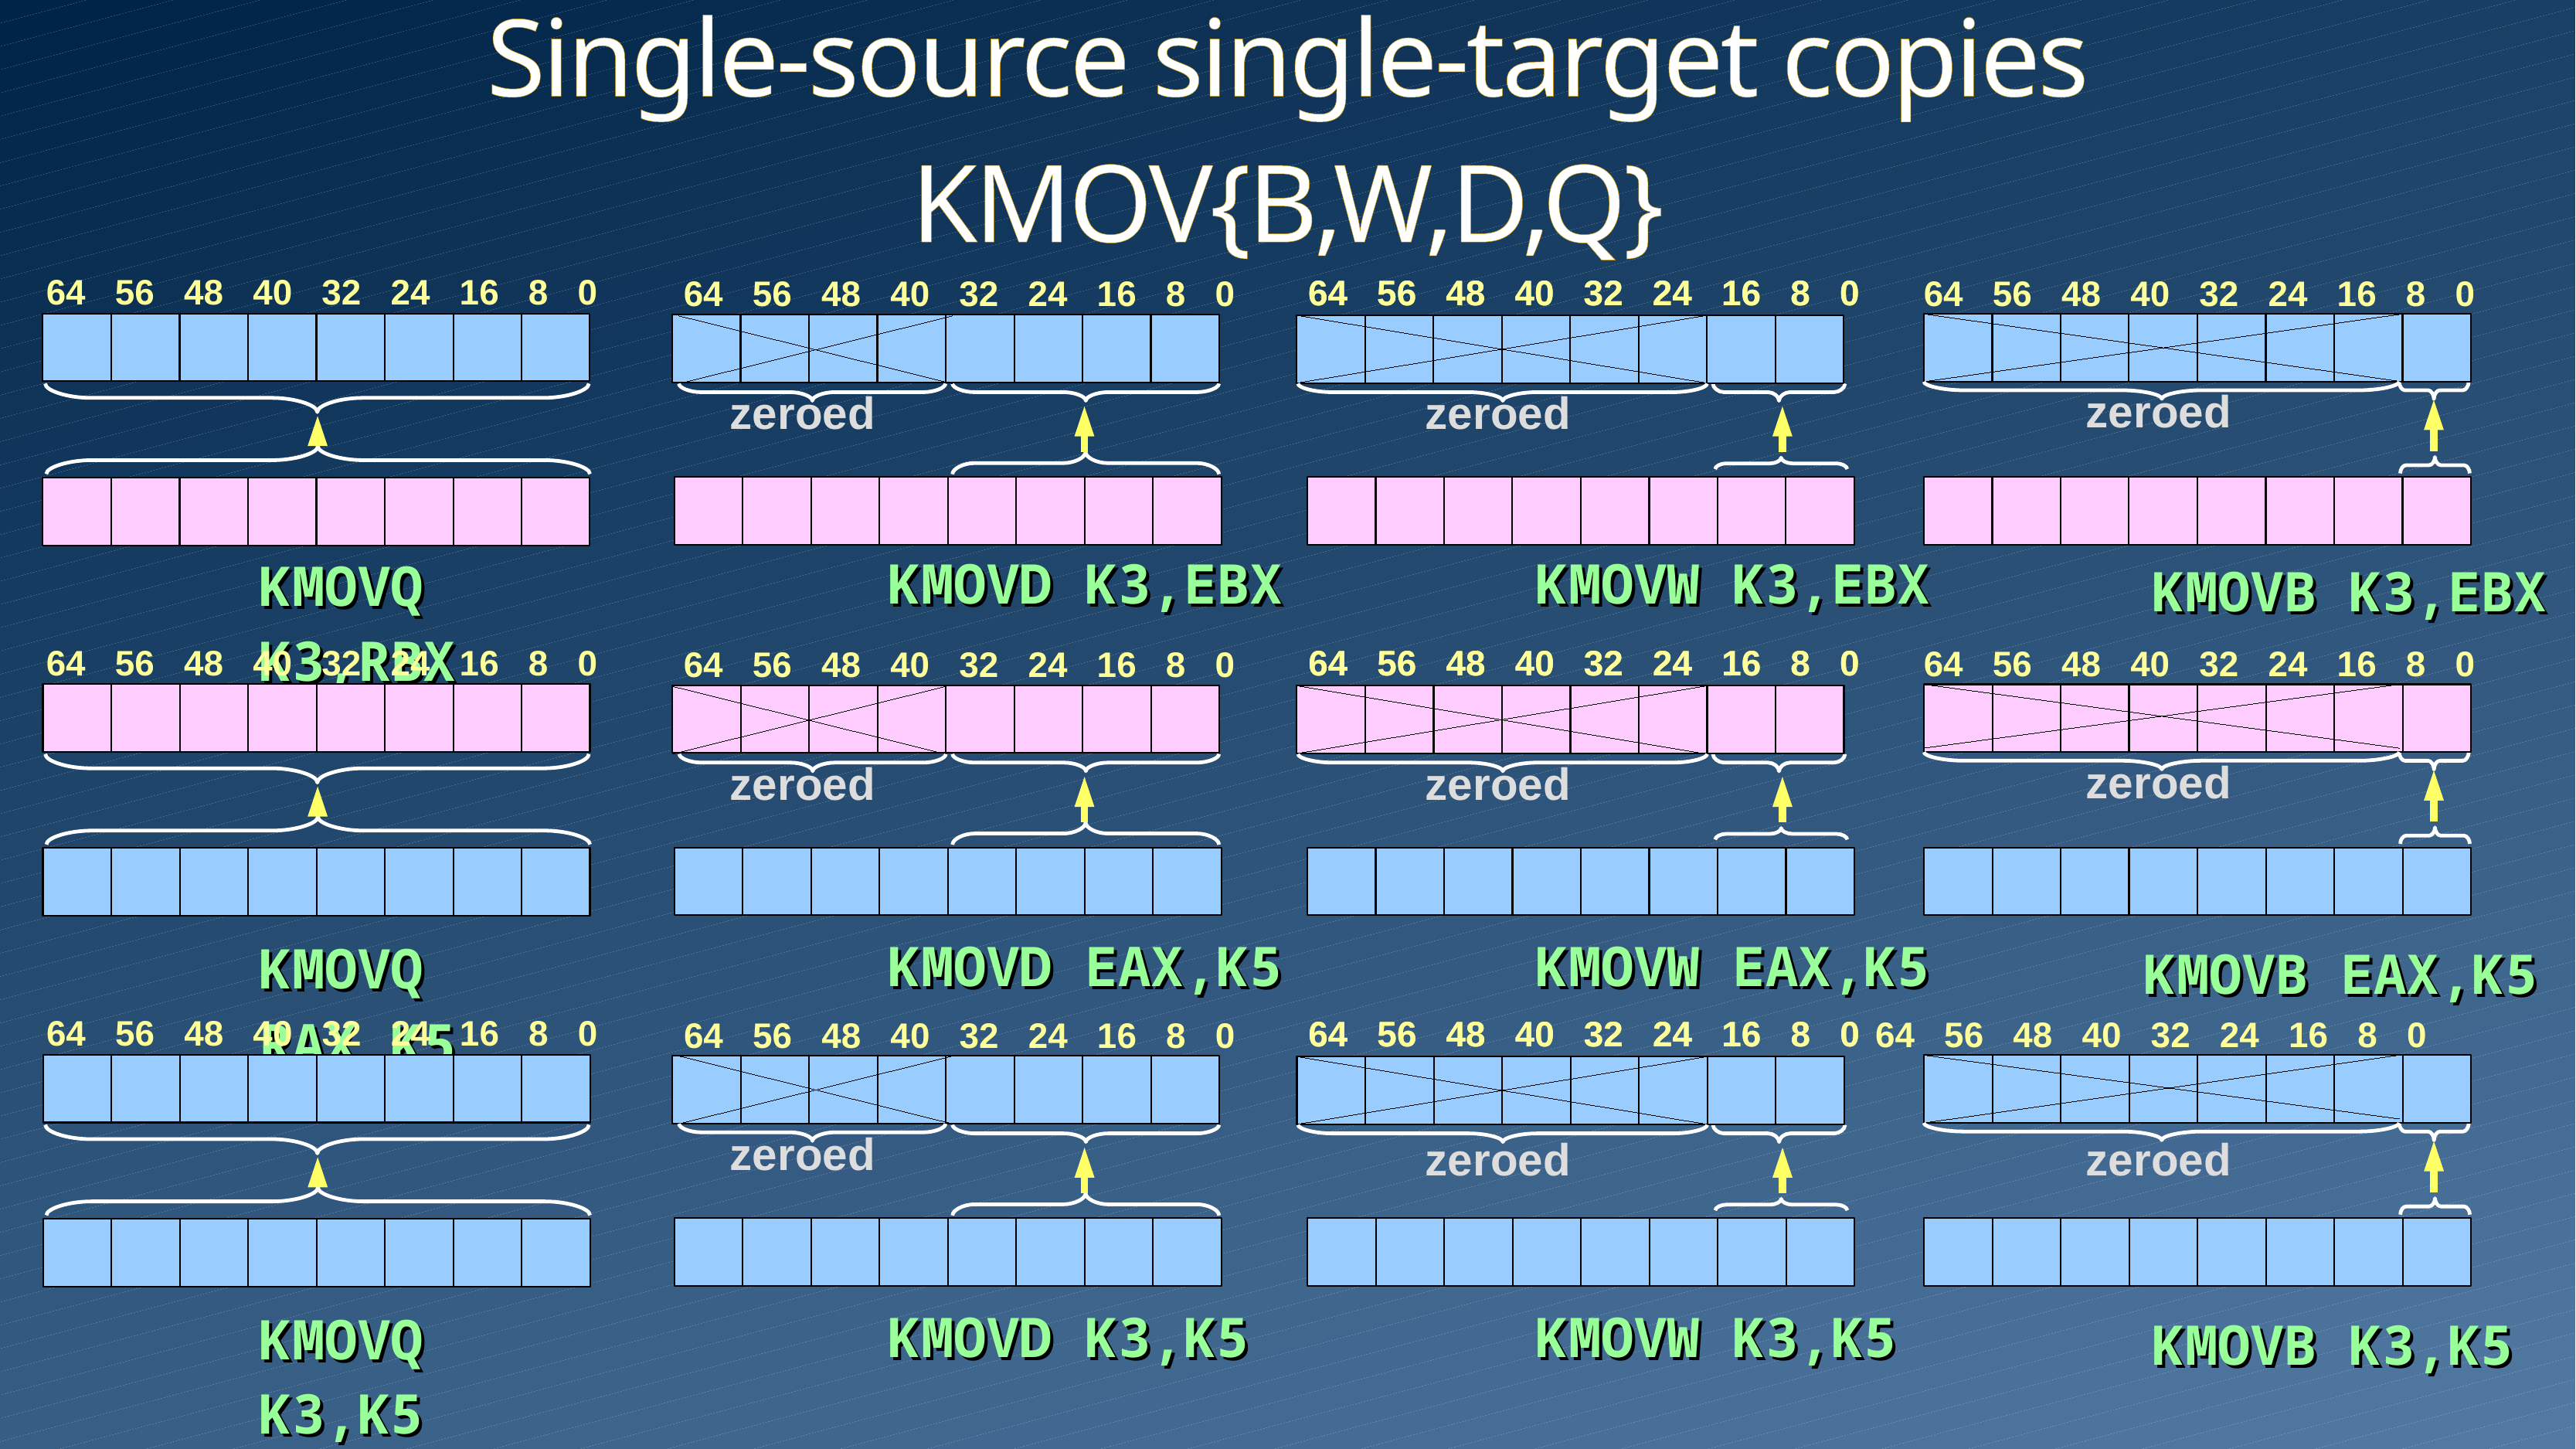

# Single-source single-target copies KMOV{B,W,D,Q}
64 56 48 40 32 24 16 8 0
64 56 48 40 32 24 16 8 0
64 56 48 40 32 24 16 8 0
64 56 48 40 32 24 16 8 0
64 56 48 40 32 24 16 8 0
zeroed
zeroed
zeroed
KMOVD K3,EBX
KMOVW K3,EBX
KMOVQ K3,RBX
KMOVB K3,EBX
64 56 48 40 32 24 16 8 0
64 56 48 40 32 24 16 8 0
64 56 48 40 32 24 16 8 0
64 56 48 40 32 24 16 8 0
64 56 48 40 32 24 16 8 0
zeroed
zeroed
zeroed
KMOVD EAX,K5
KMOVW EAX,K5
KMOVQ RAX,K5
KMOVB EAX,K5
64 56 48 40 32 24 16 8 0
64 56 48 40 32 24 16 8 0
64 56 48 40 32 24 16 8 0
64 56 48 40 32 24 16 8 0
64 56 48 40 32 24 16 8 0
zeroed
zeroed
zeroed
KMOVD K3,K5
KMOVW K3,K5
KMOVQ K3,K5
KMOVB K3,K5